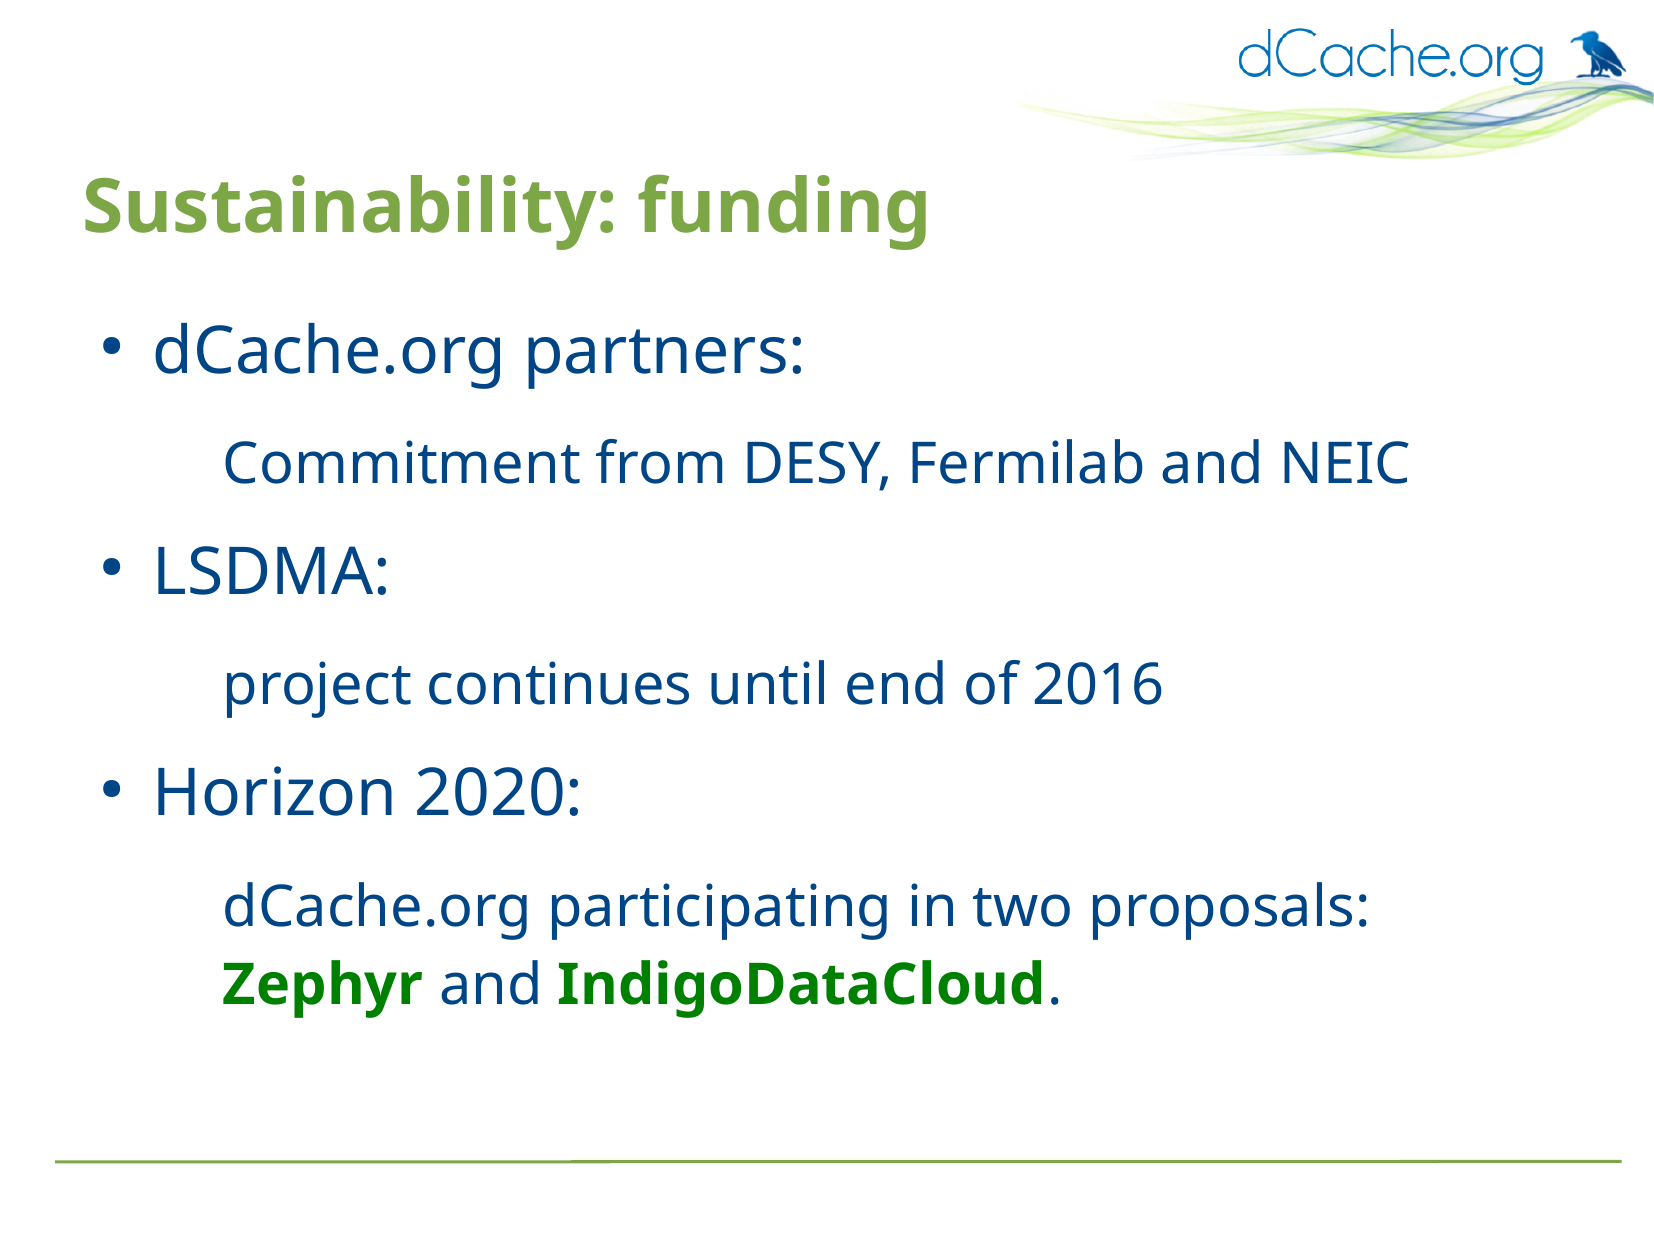

# Sustainability: funding
dCache.org partners:
Commitment from DESY, Fermilab and NEIC
LSDMA:
project continues until end of 2016
Horizon 2020:
dCache.org participating in two proposals: Zephyr and IndigoDataCloud.